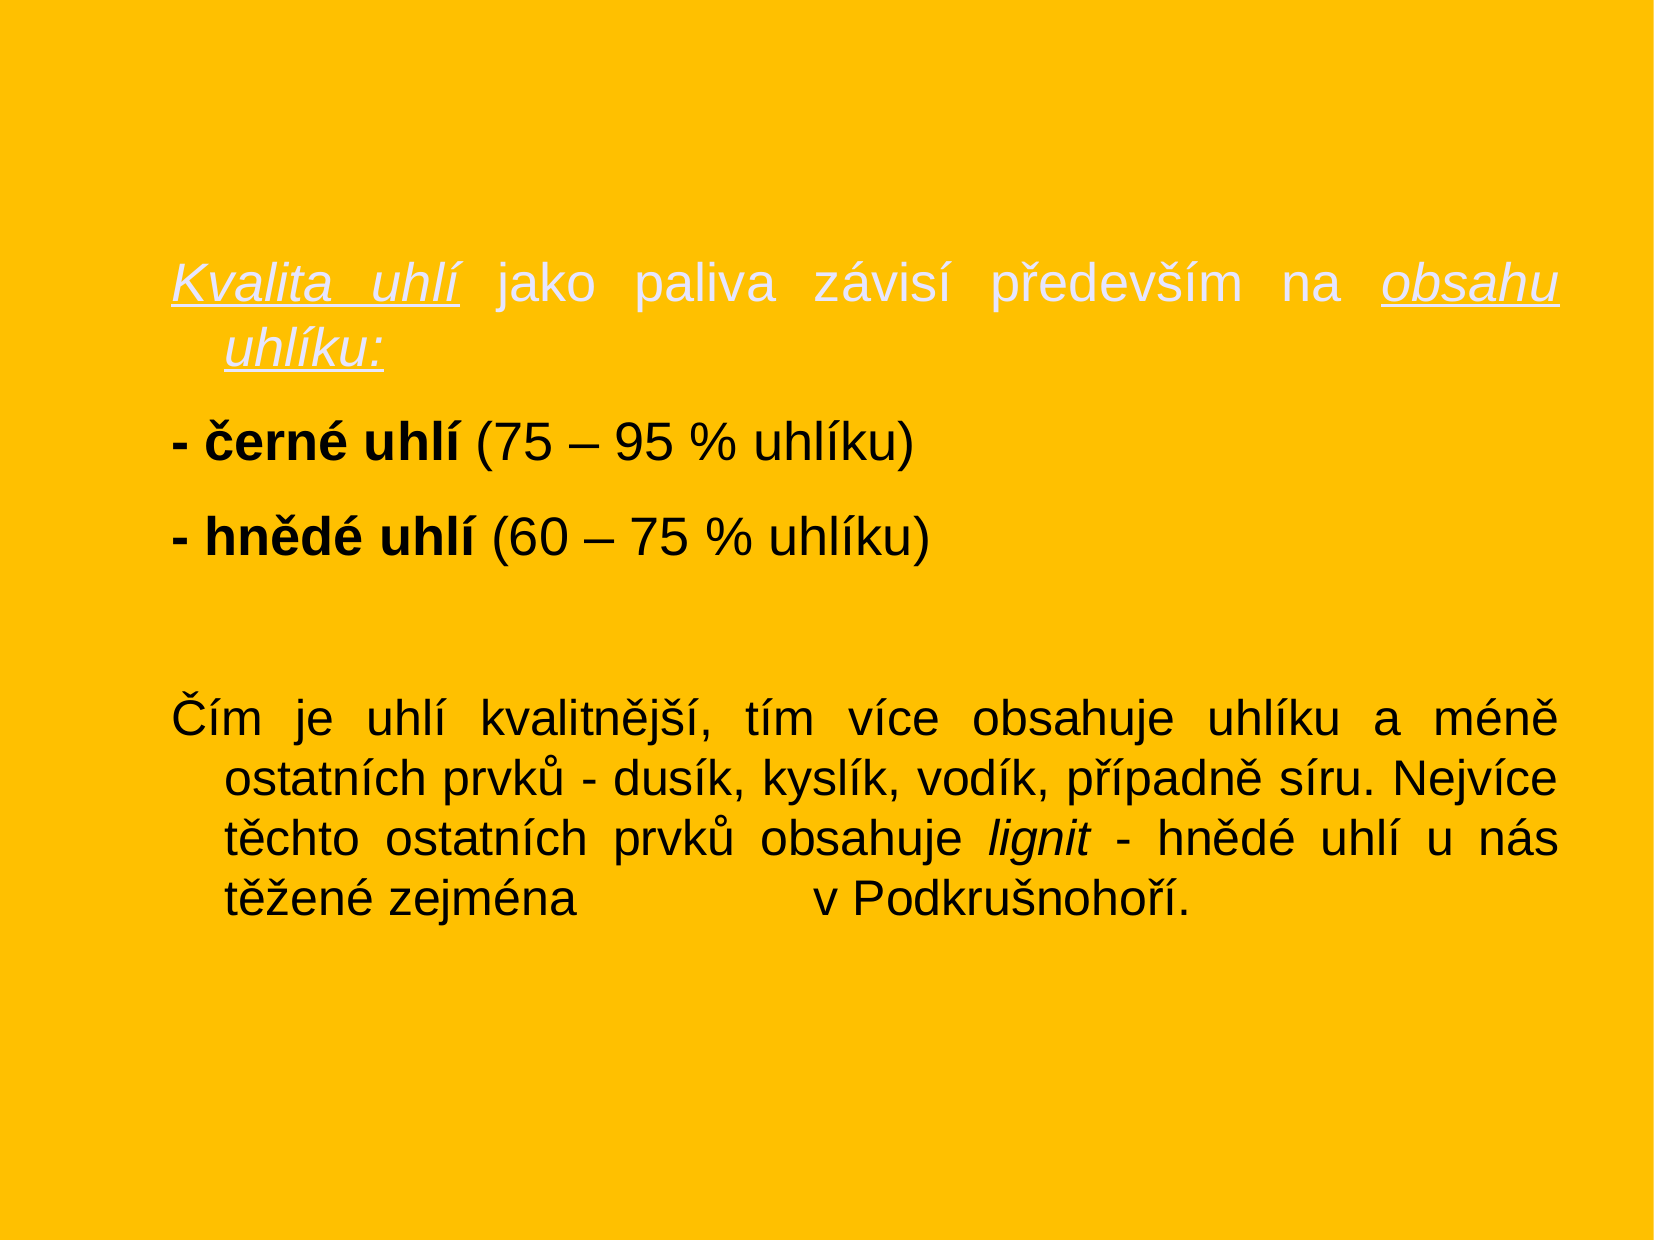

# Kvalita uhlí jako paliva závisí především na obsahu uhlíku:
- černé uhlí (75 – 95 % uhlíku)
- hnědé uhlí (60 – 75 % uhlíku)
Čím je uhlí kvalitnější, tím více obsahuje uhlíku a méně ostatních prvků - dusík, kyslík, vodík, případně síru. Nejvíce těchto ostatních prvků obsahuje lignit - hnědé uhlí u nás těžené zejména v Podkrušnohoří.